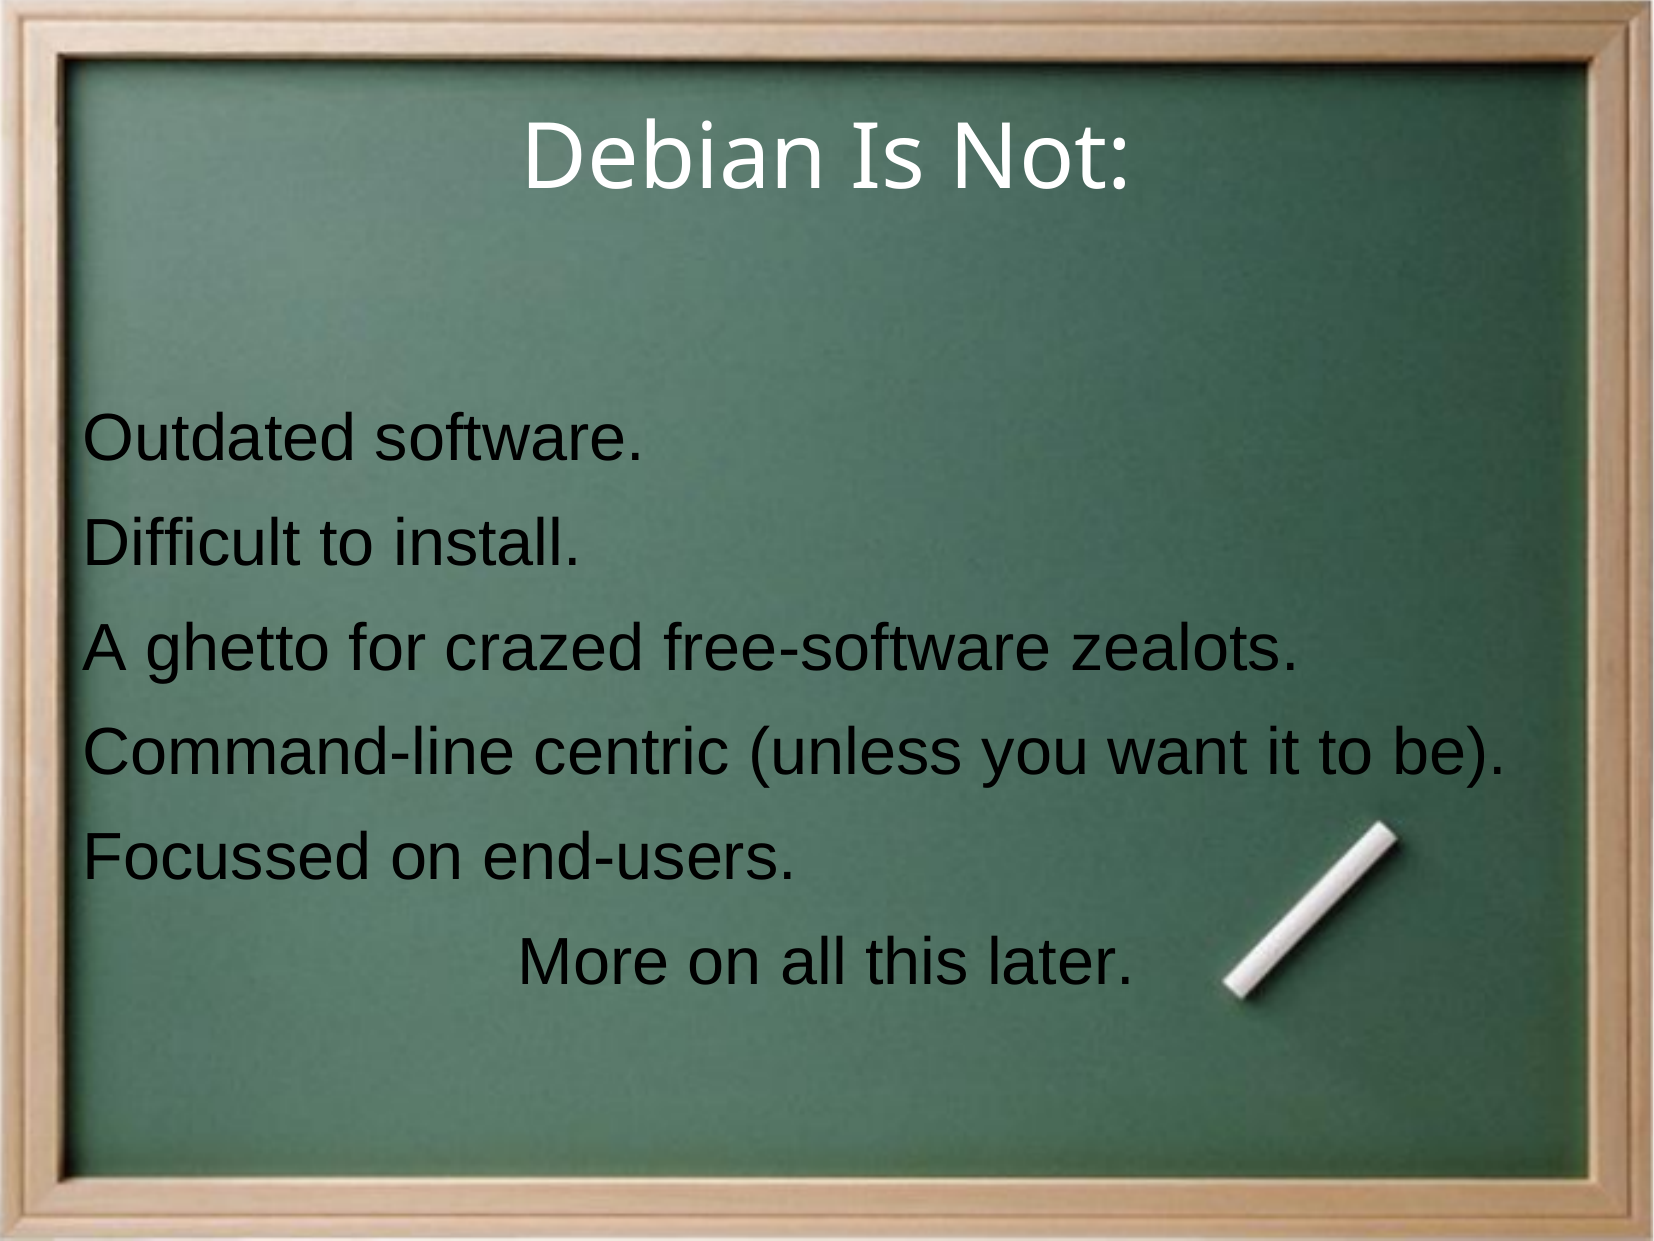

# Debian Is Not:
Outdated software.
Difficult to install.
A ghetto for crazed free-software zealots.
Command-line centric (unless you want it to be).
Focussed on end-users.
More on all this later.